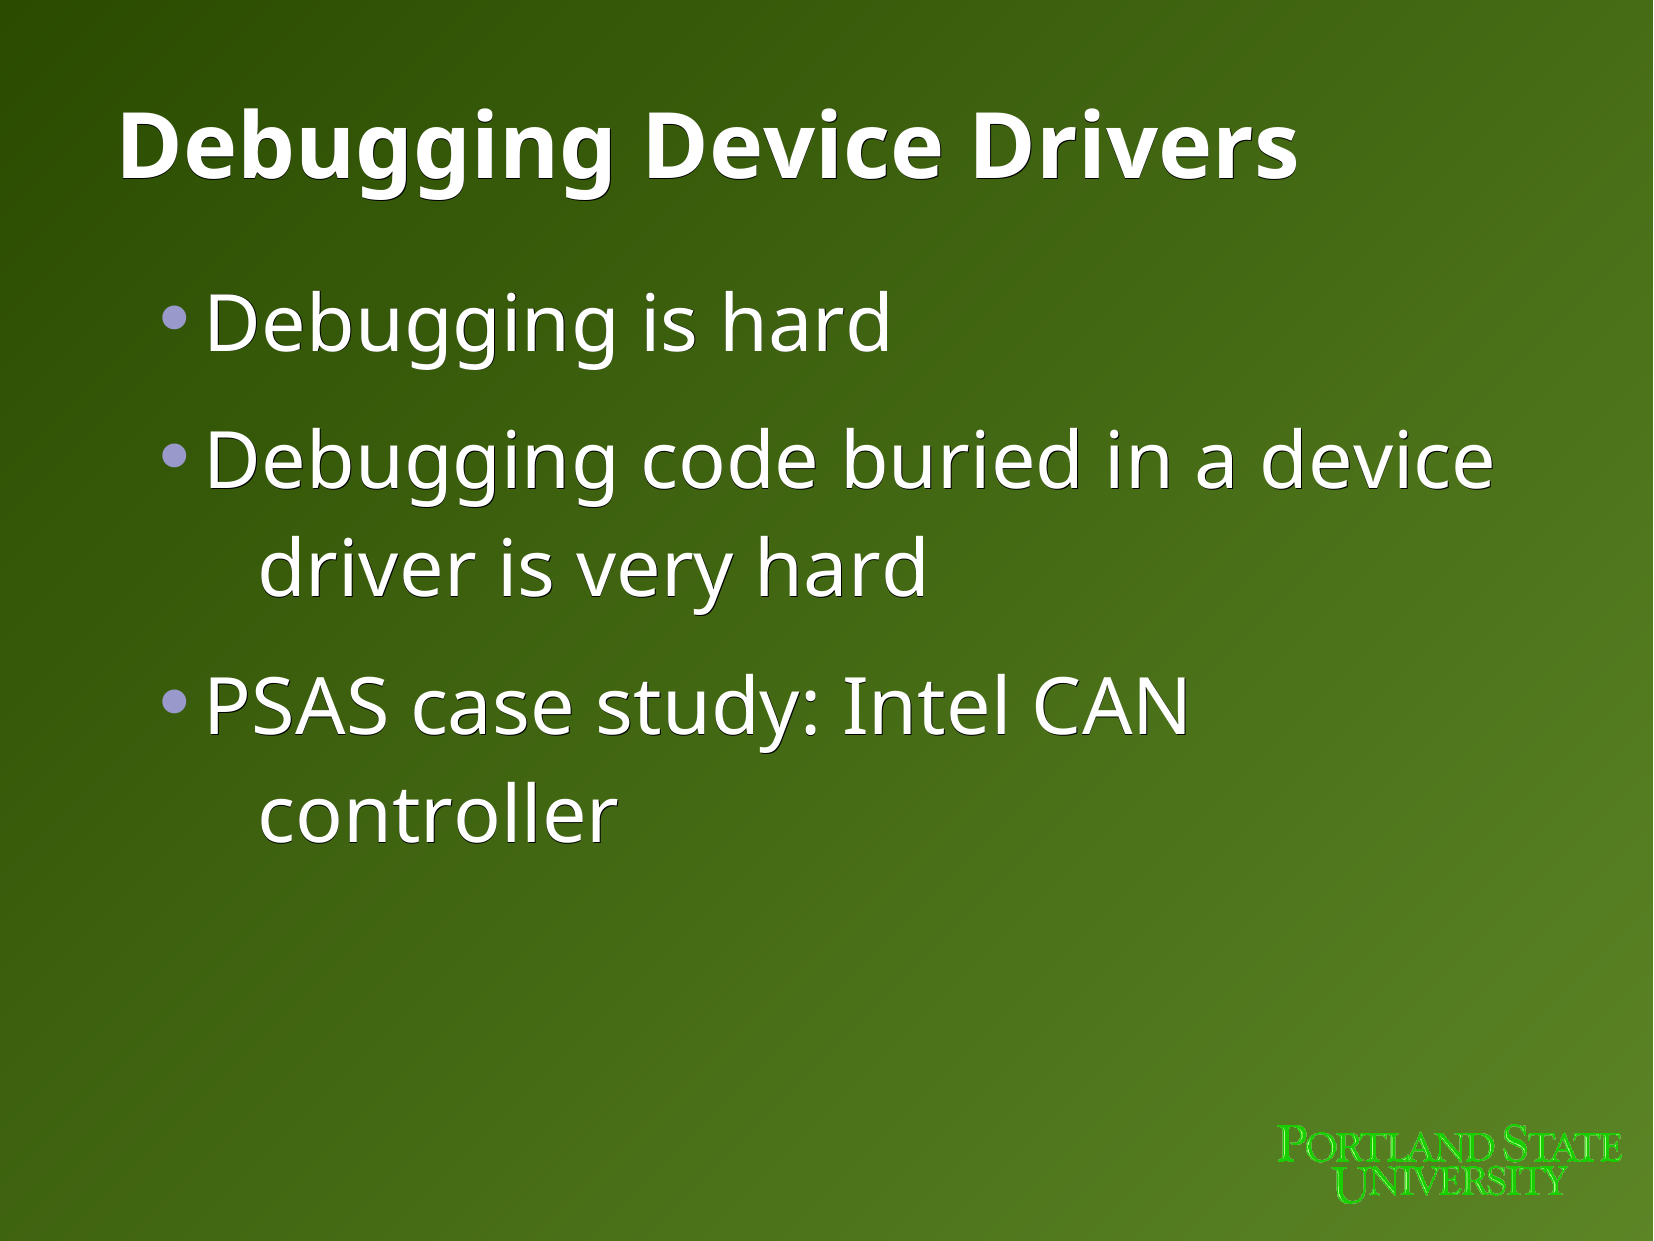

# Debugging Device Drivers
Debugging is hard
Debugging code buried in a device driver is very hard
PSAS case study: Intel CAN controller